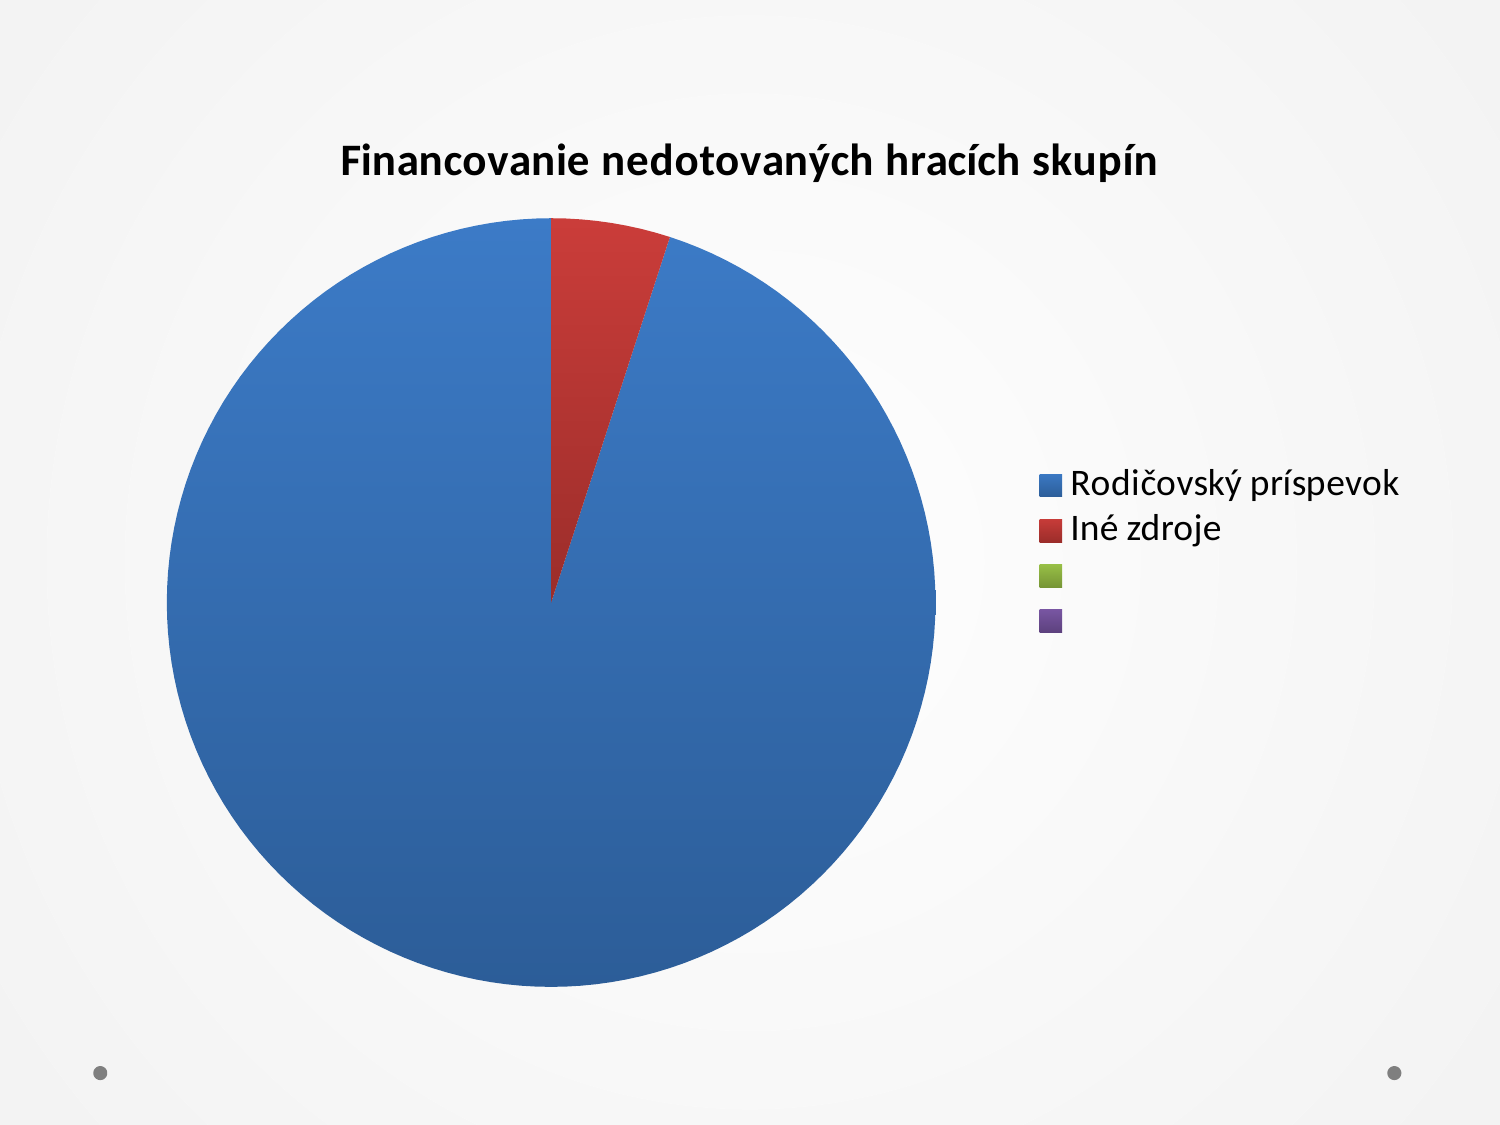

### Chart: Financovanie nedotovaných hracích skupín
| Category | Financovanie nedotovaných hracích skupín |
|---|---|
| Rodičovský príspevok | 0.95 |
| Iné zdroje | 0.05 |
| None | 0.0 |
| None | 0.0 |